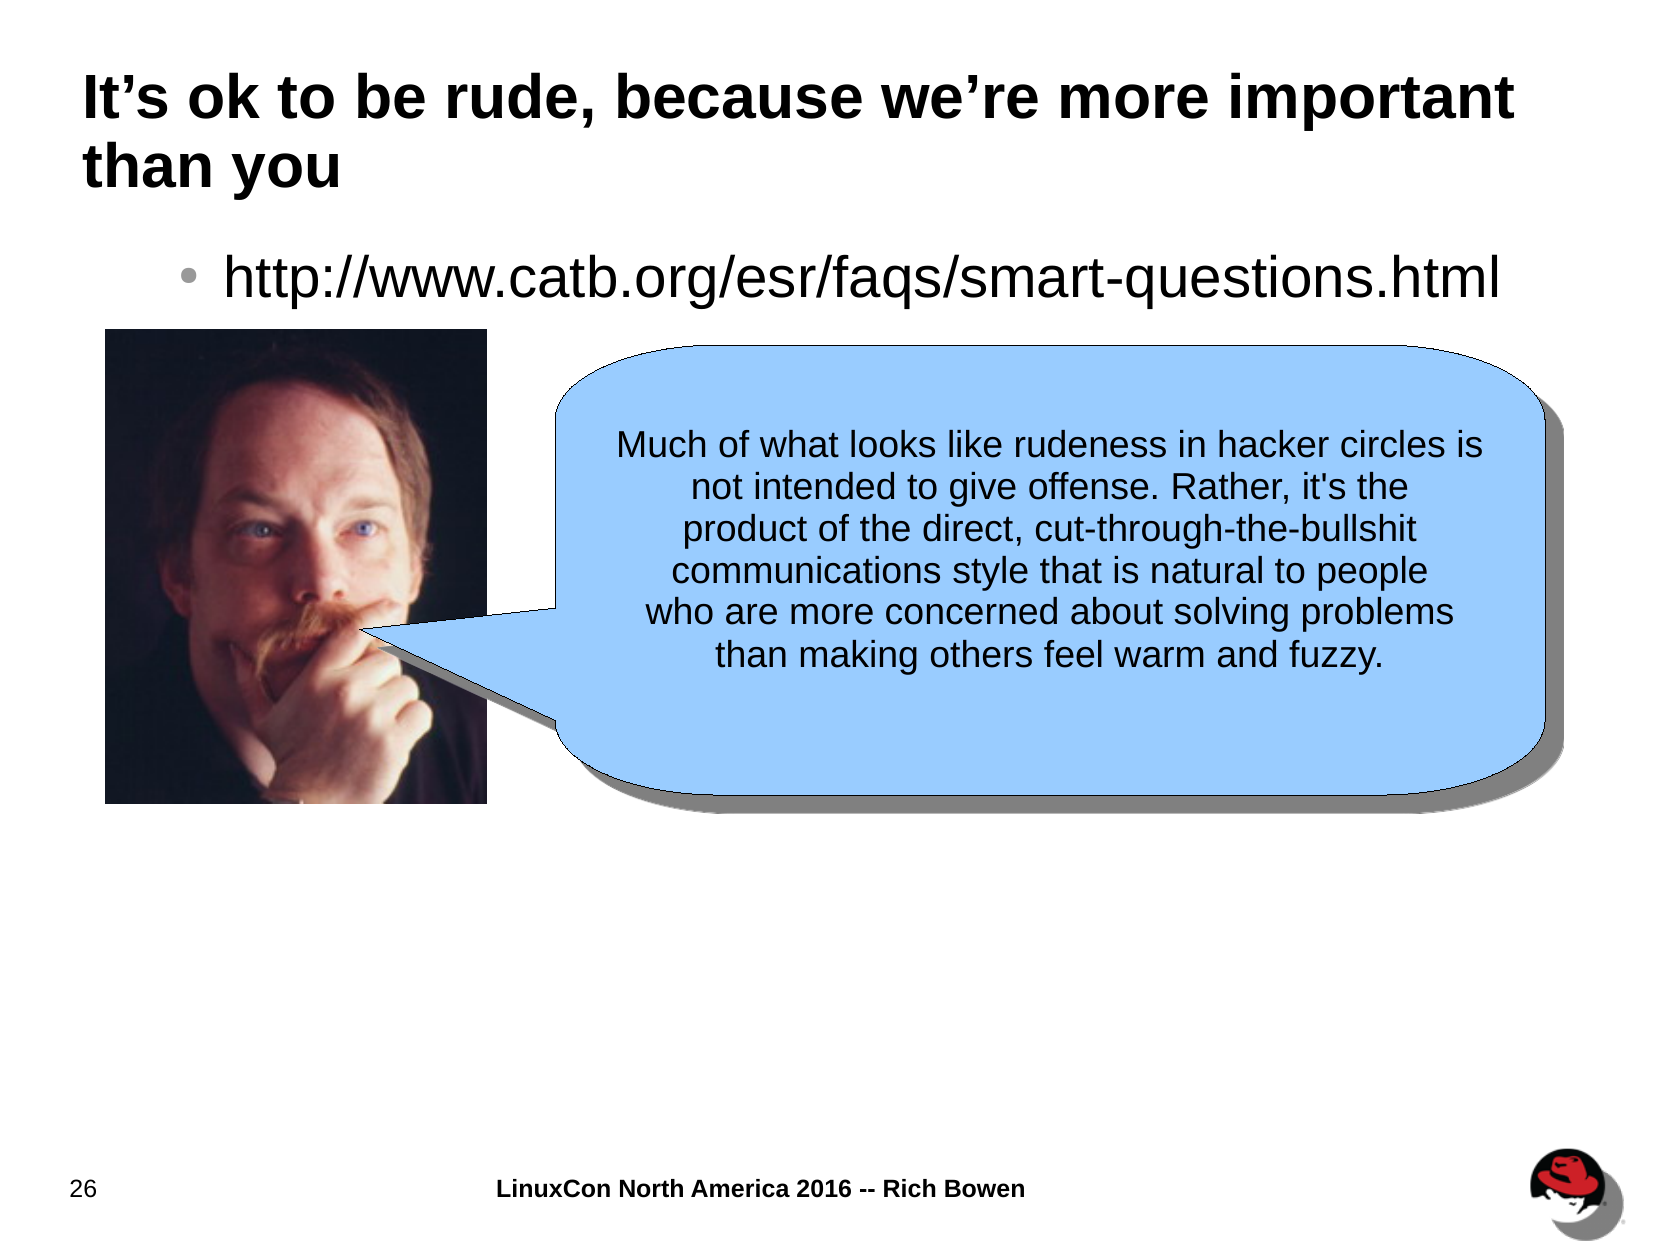

# It’s ok to be rude, because we’re more important than you
http://www.catb.org/esr/faqs/smart-questions.html
Much of what looks like rudeness in hacker circles is
not intended to give offense. Rather, it's the
product of the direct, cut-through-the-bullshit
communications style that is natural to people
who are more concerned about solving problems
than making others feel warm and fuzzy.